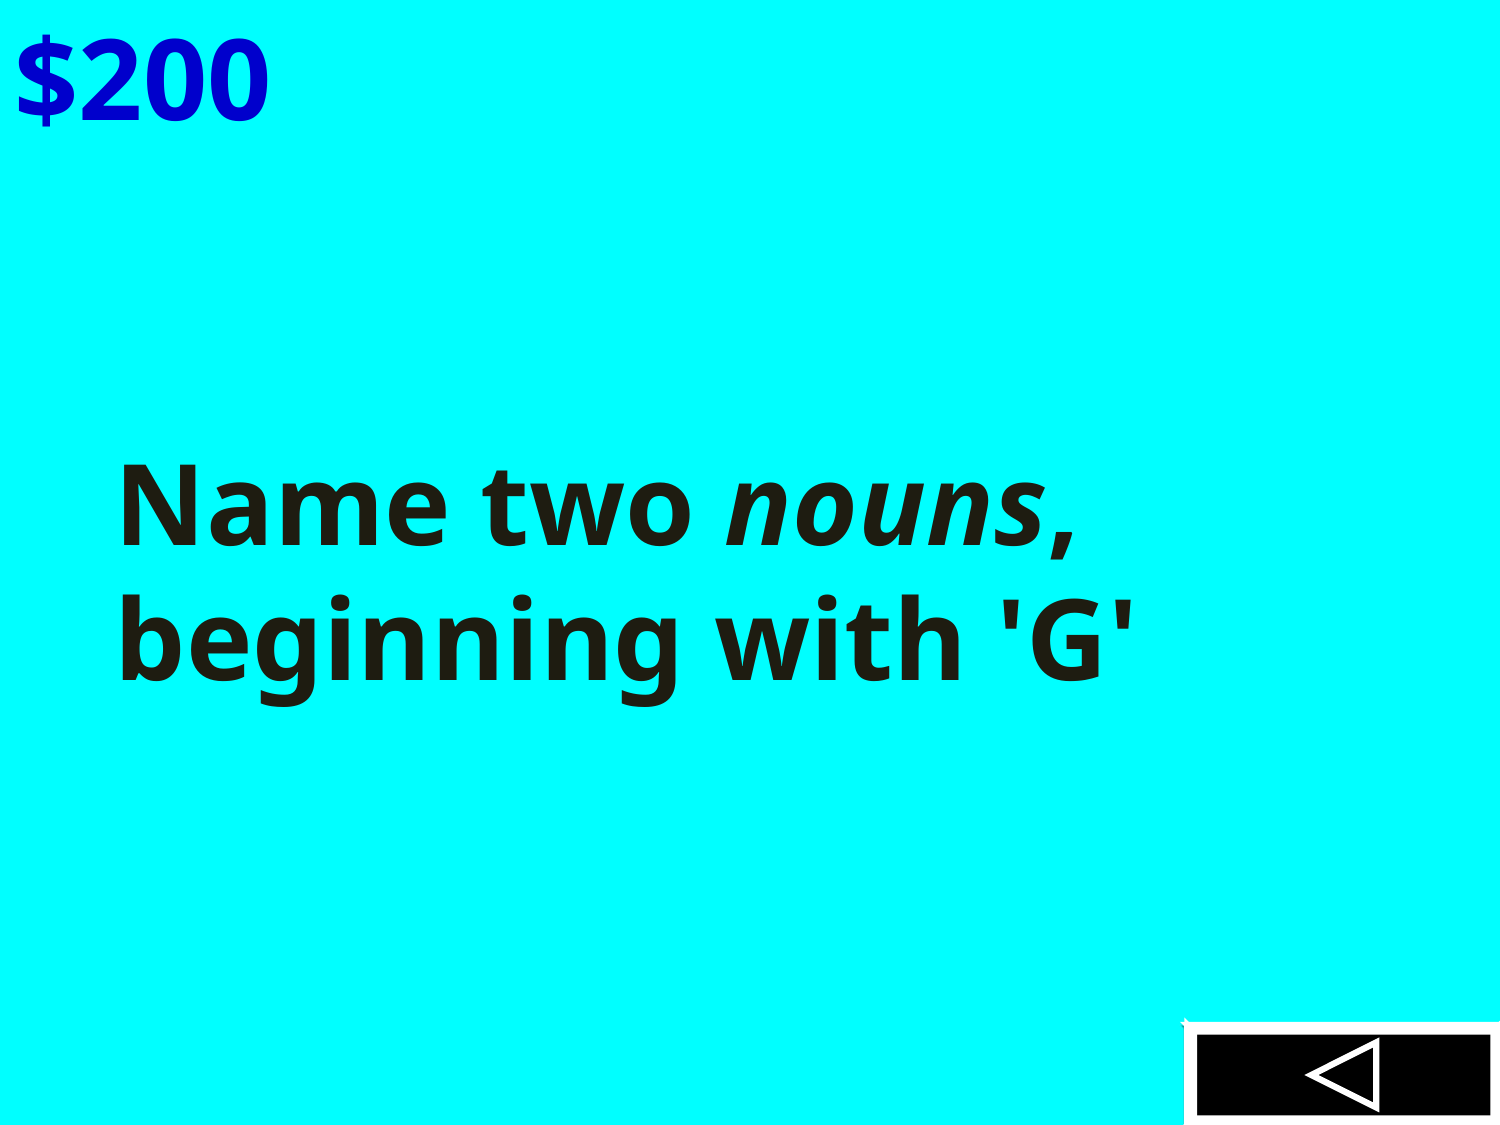

$200
Name two nouns, beginning with 'G'